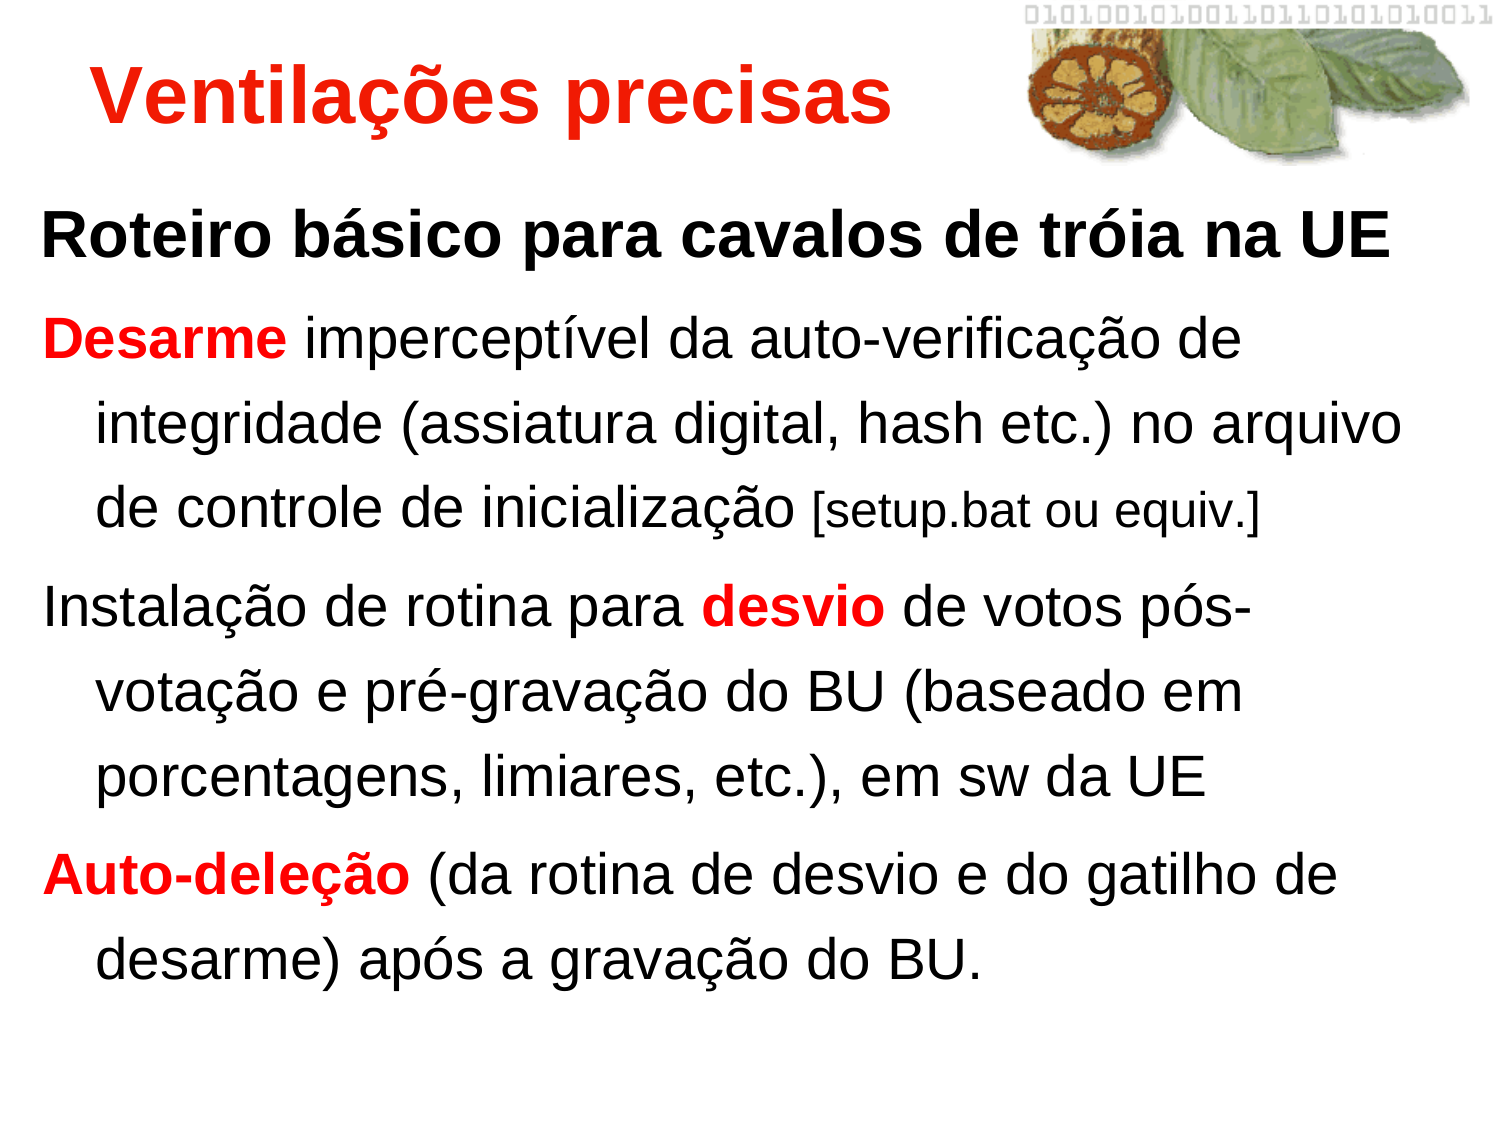

# Ventilações precisas
Roteiro básico para cavalos de tróia na UE
Desarme imperceptível da auto-verificação de integridade (assiatura digital, hash etc.) no arquivo
de controle de inicialização [setup.bat ou equiv.]
Instalação de rotina para desvio de votos pós-votação e pré-gravação do BU (baseado em porcentagens, limiares, etc.), em sw da UE
Auto-deleção (da rotina de desvio e do gatilho de desarme) após a gravação do BU.